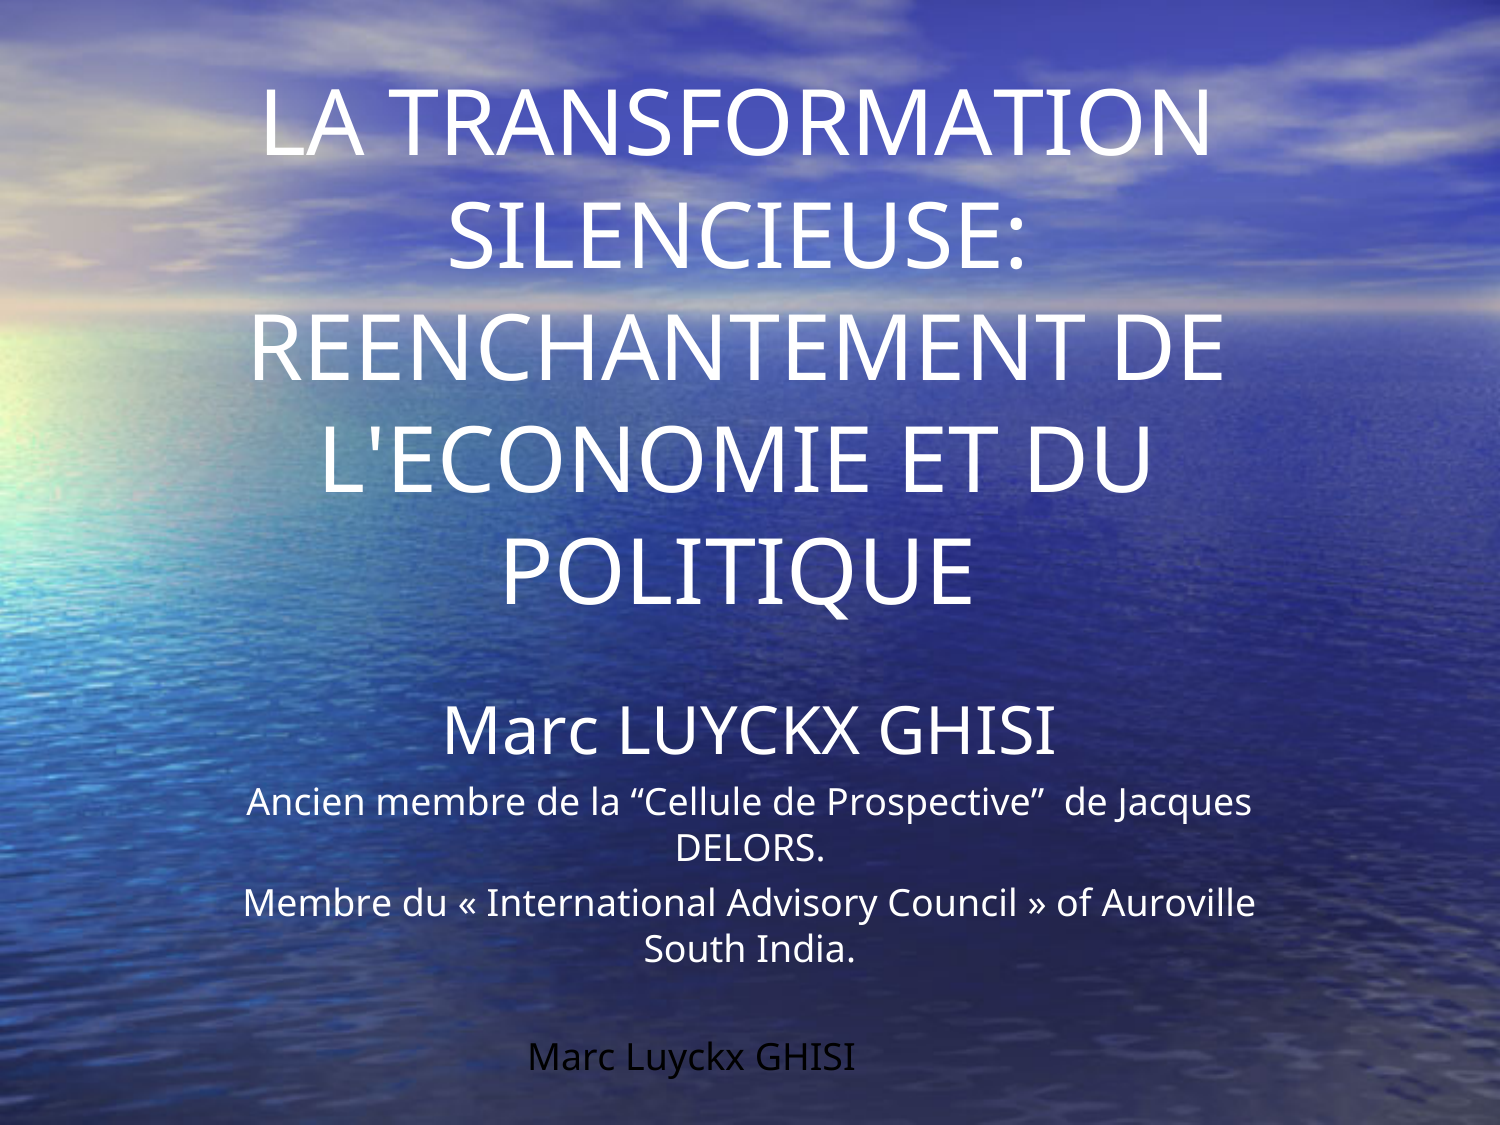

LA TRANSFORMATION SILENCIEUSE: REENCHANTEMENT DE L'ECONOMIE ET DU POLITIQUE
Marc LUYCKX GHISI
Ancien membre de la “Cellule de Prospective” de Jacques DELORS.
Membre du « International Advisory Council » of Auroville South India.
Marc Luyckx GHISI